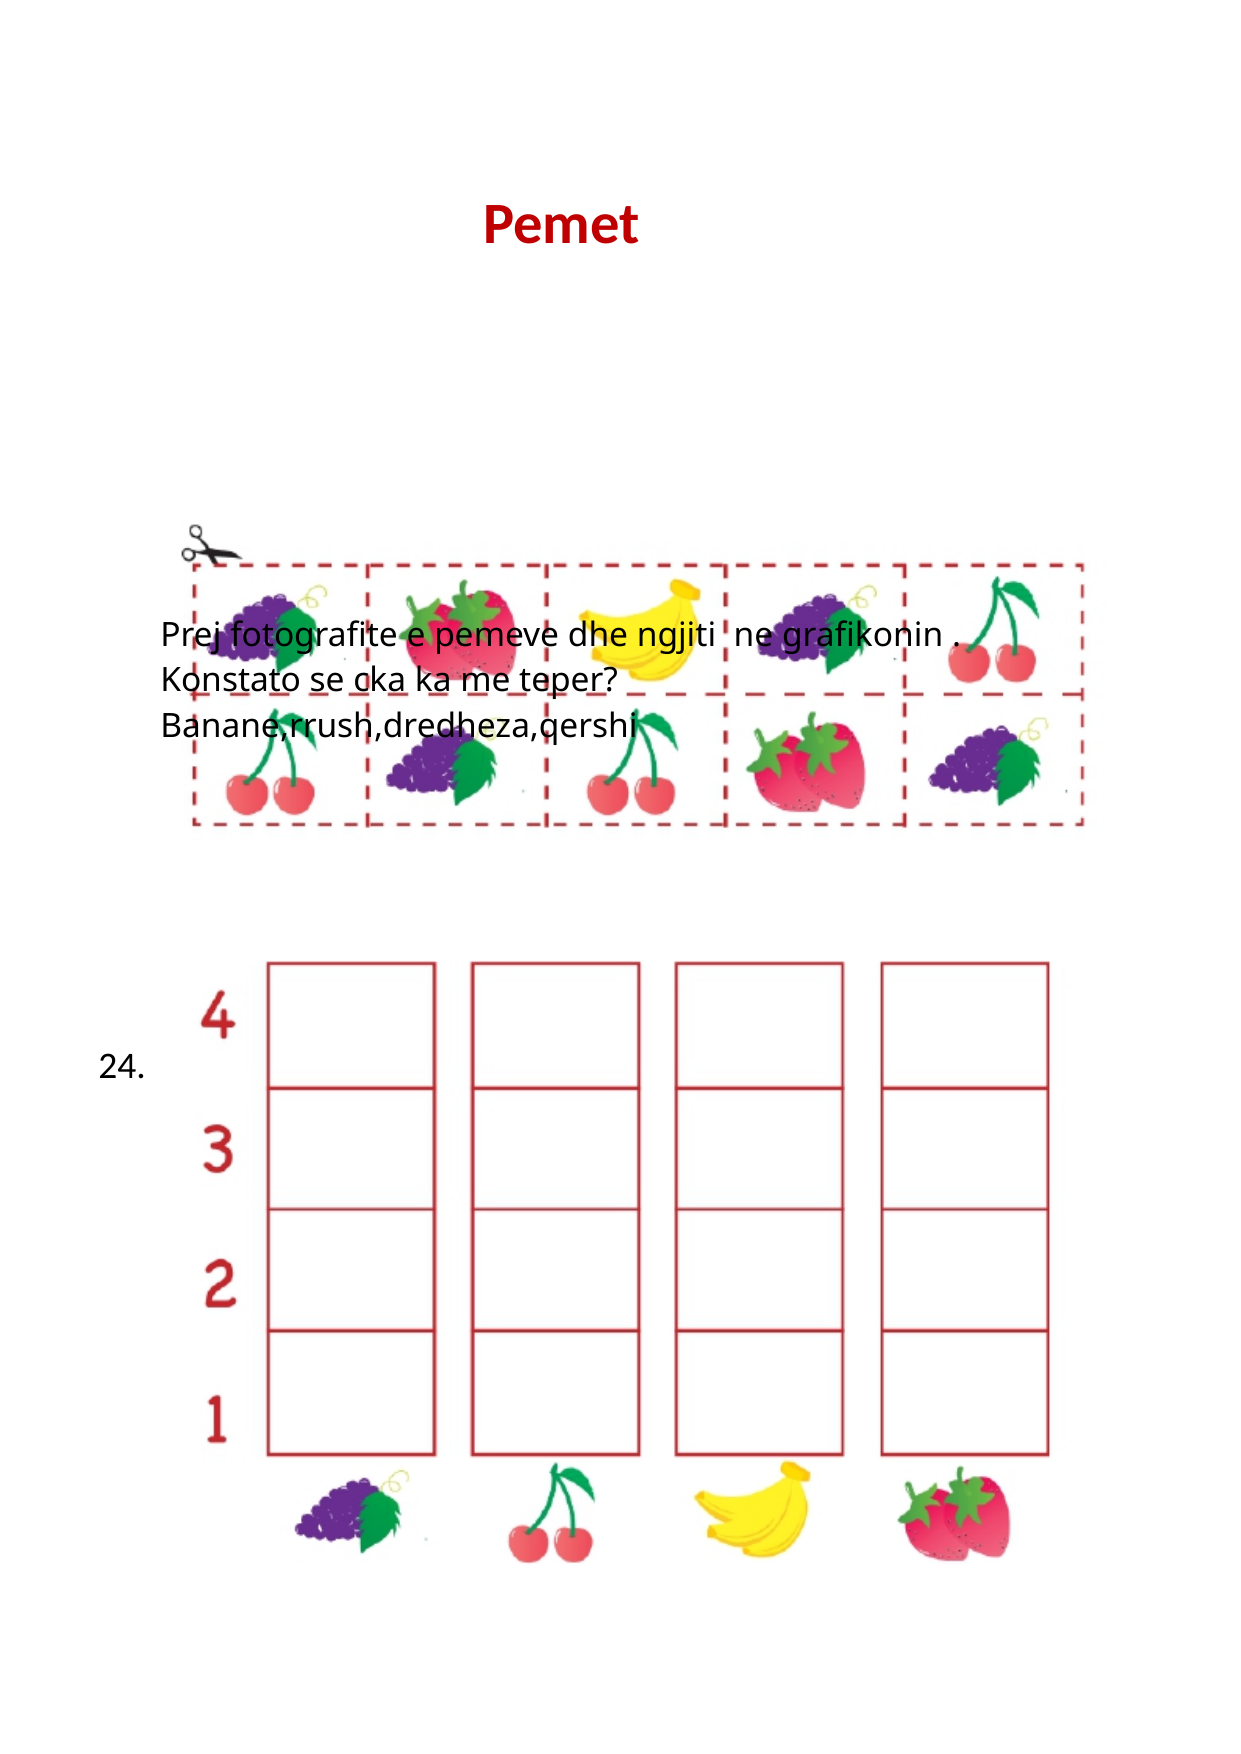

Pemet
Prej fotografite e pemeve dhe ngjiti ne grafikonin .
Konstato se cka ka me teper?Banane,rrush,dredheza,qershi